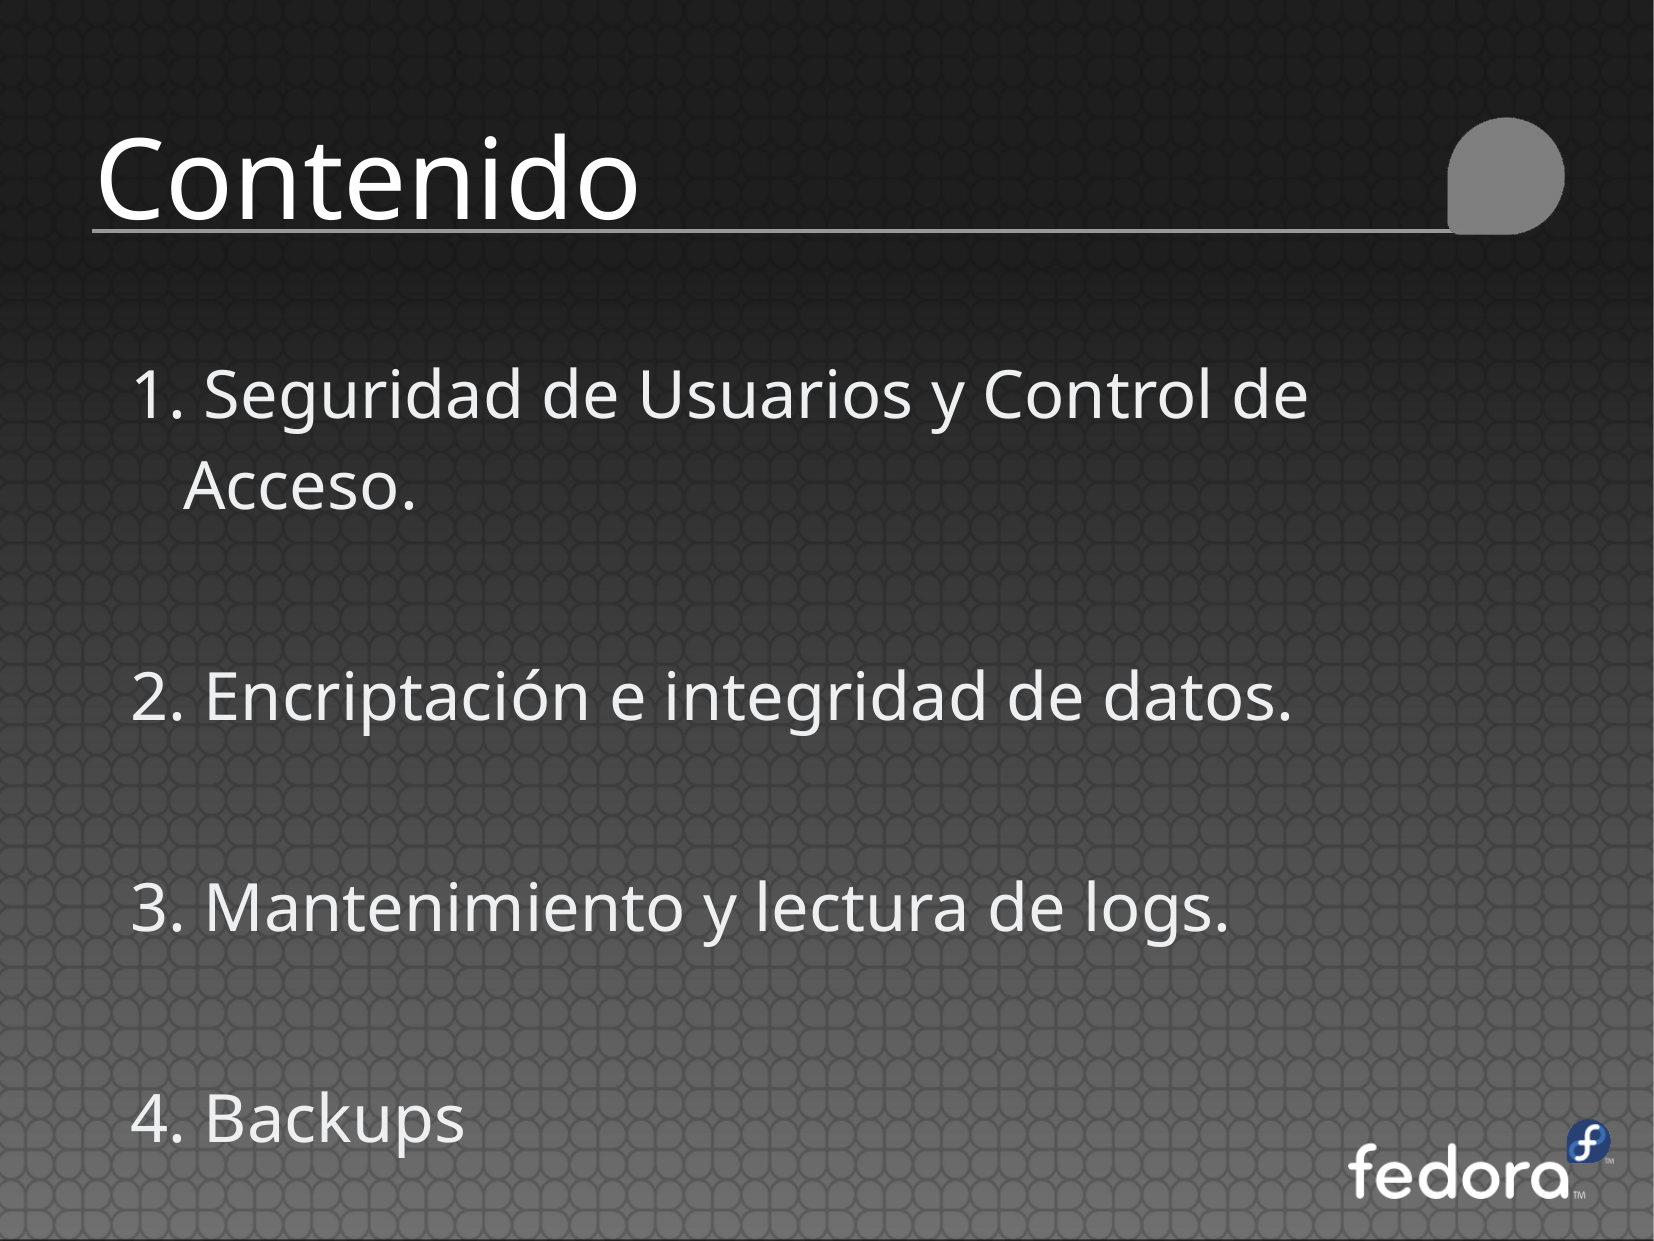

# Contenido
 Seguridad de Usuarios y Control de Acceso.
 Encriptación e integridad de datos.
 Mantenimiento y lectura de logs.
 Backups